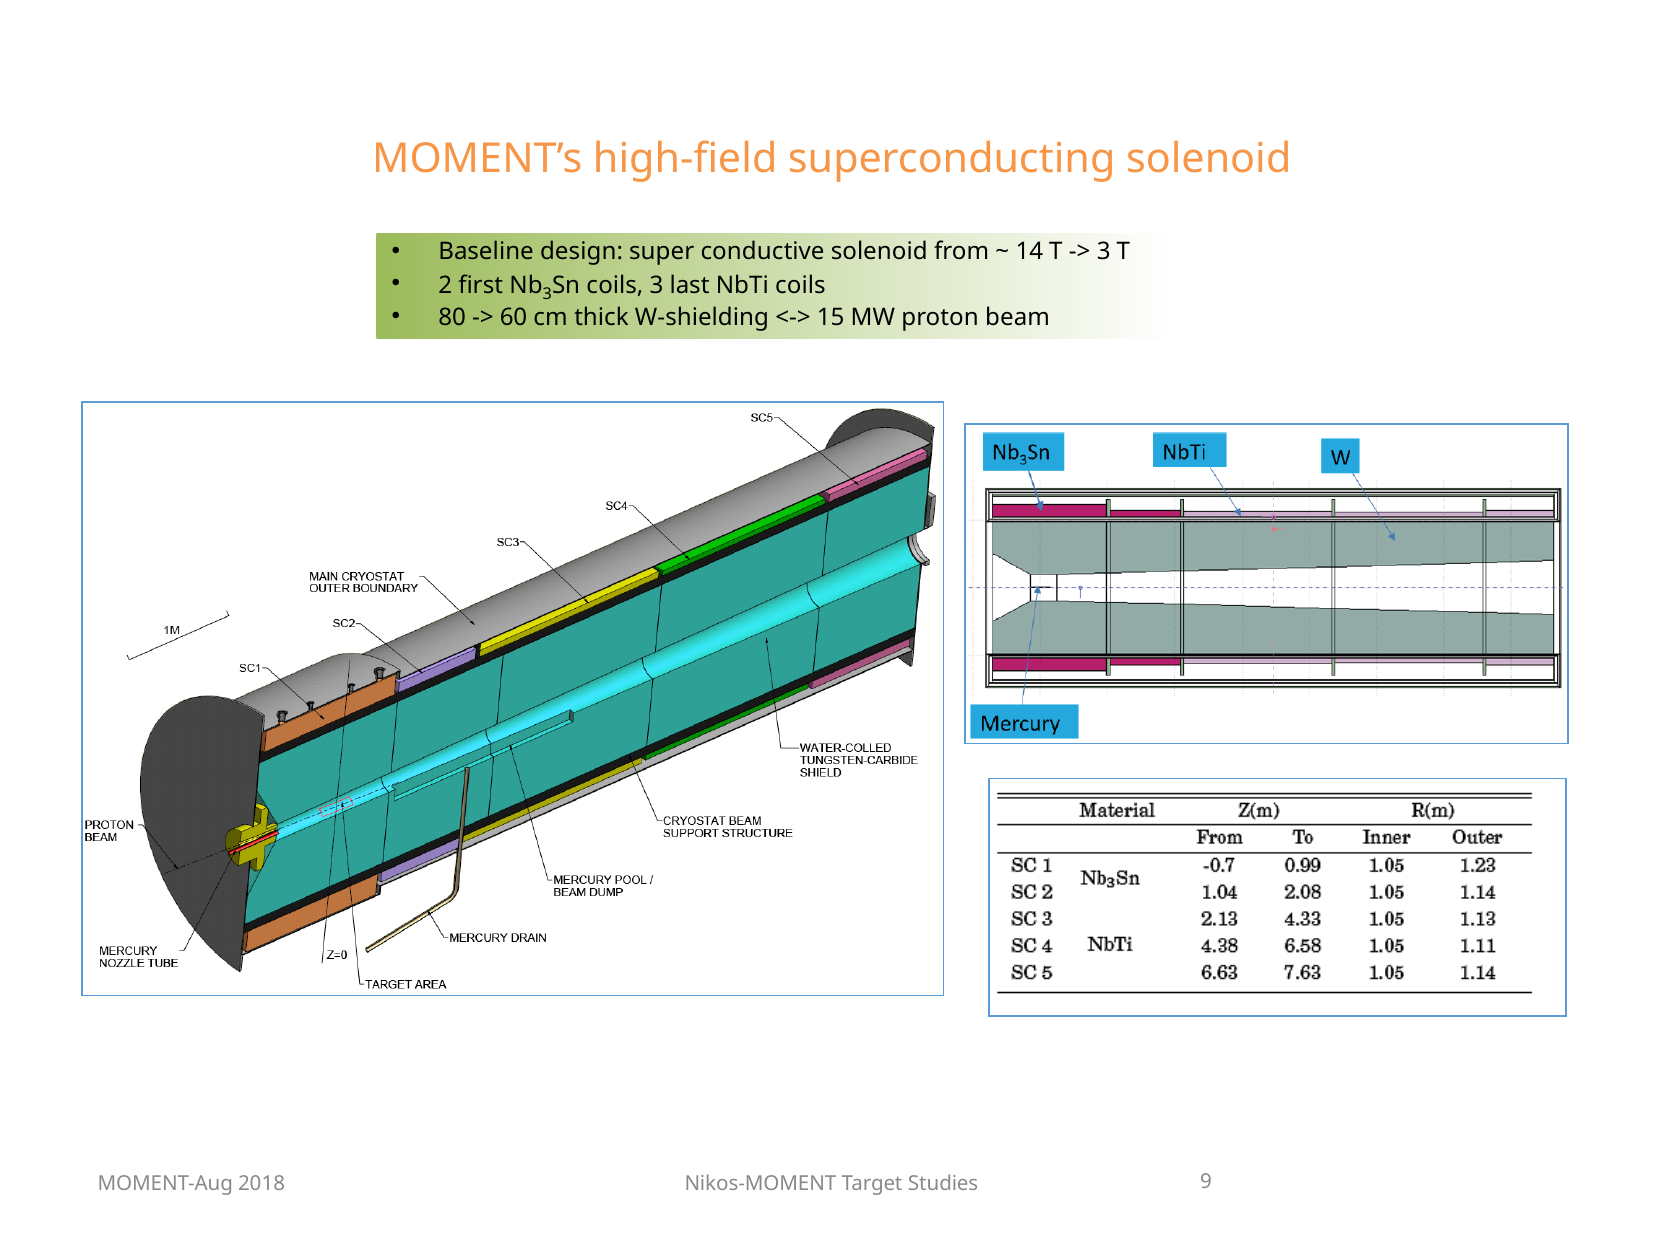

# MOMENT’s high-field superconducting solenoid
Baseline design: super conductive solenoid from ~ 14 T -> 3 T
2 first Nb3Sn coils, 3 last NbTi coils
80 -> 60 cm thick W-shielding <-> 15 MW proton beam
MOMENT-Aug 2018
Nikos-MOMENT Target Studies